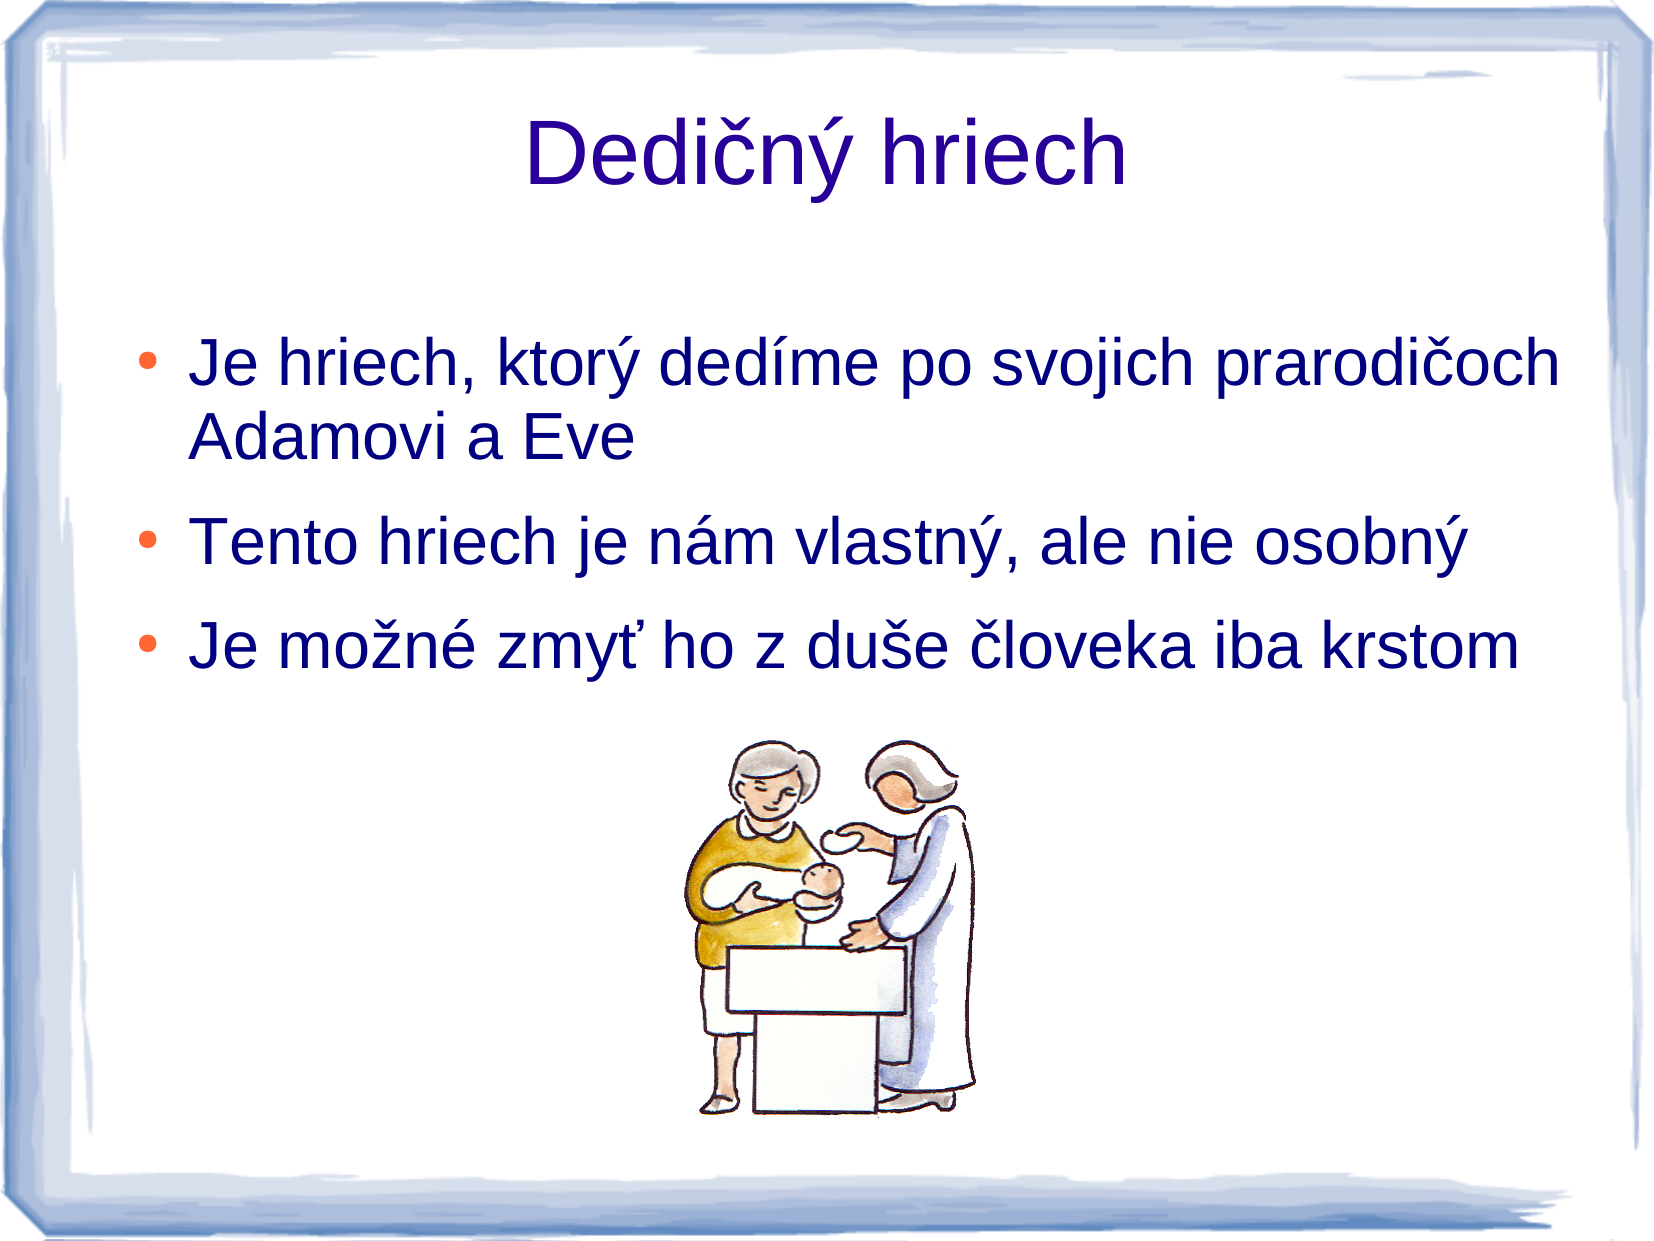

# Dedičný hriech
Je hriech, ktorý dedíme po svojich prarodičoch Adamovi a Eve
Tento hriech je nám vlastný, ale nie osobný
Je možné zmyť ho z duše človeka iba krstom